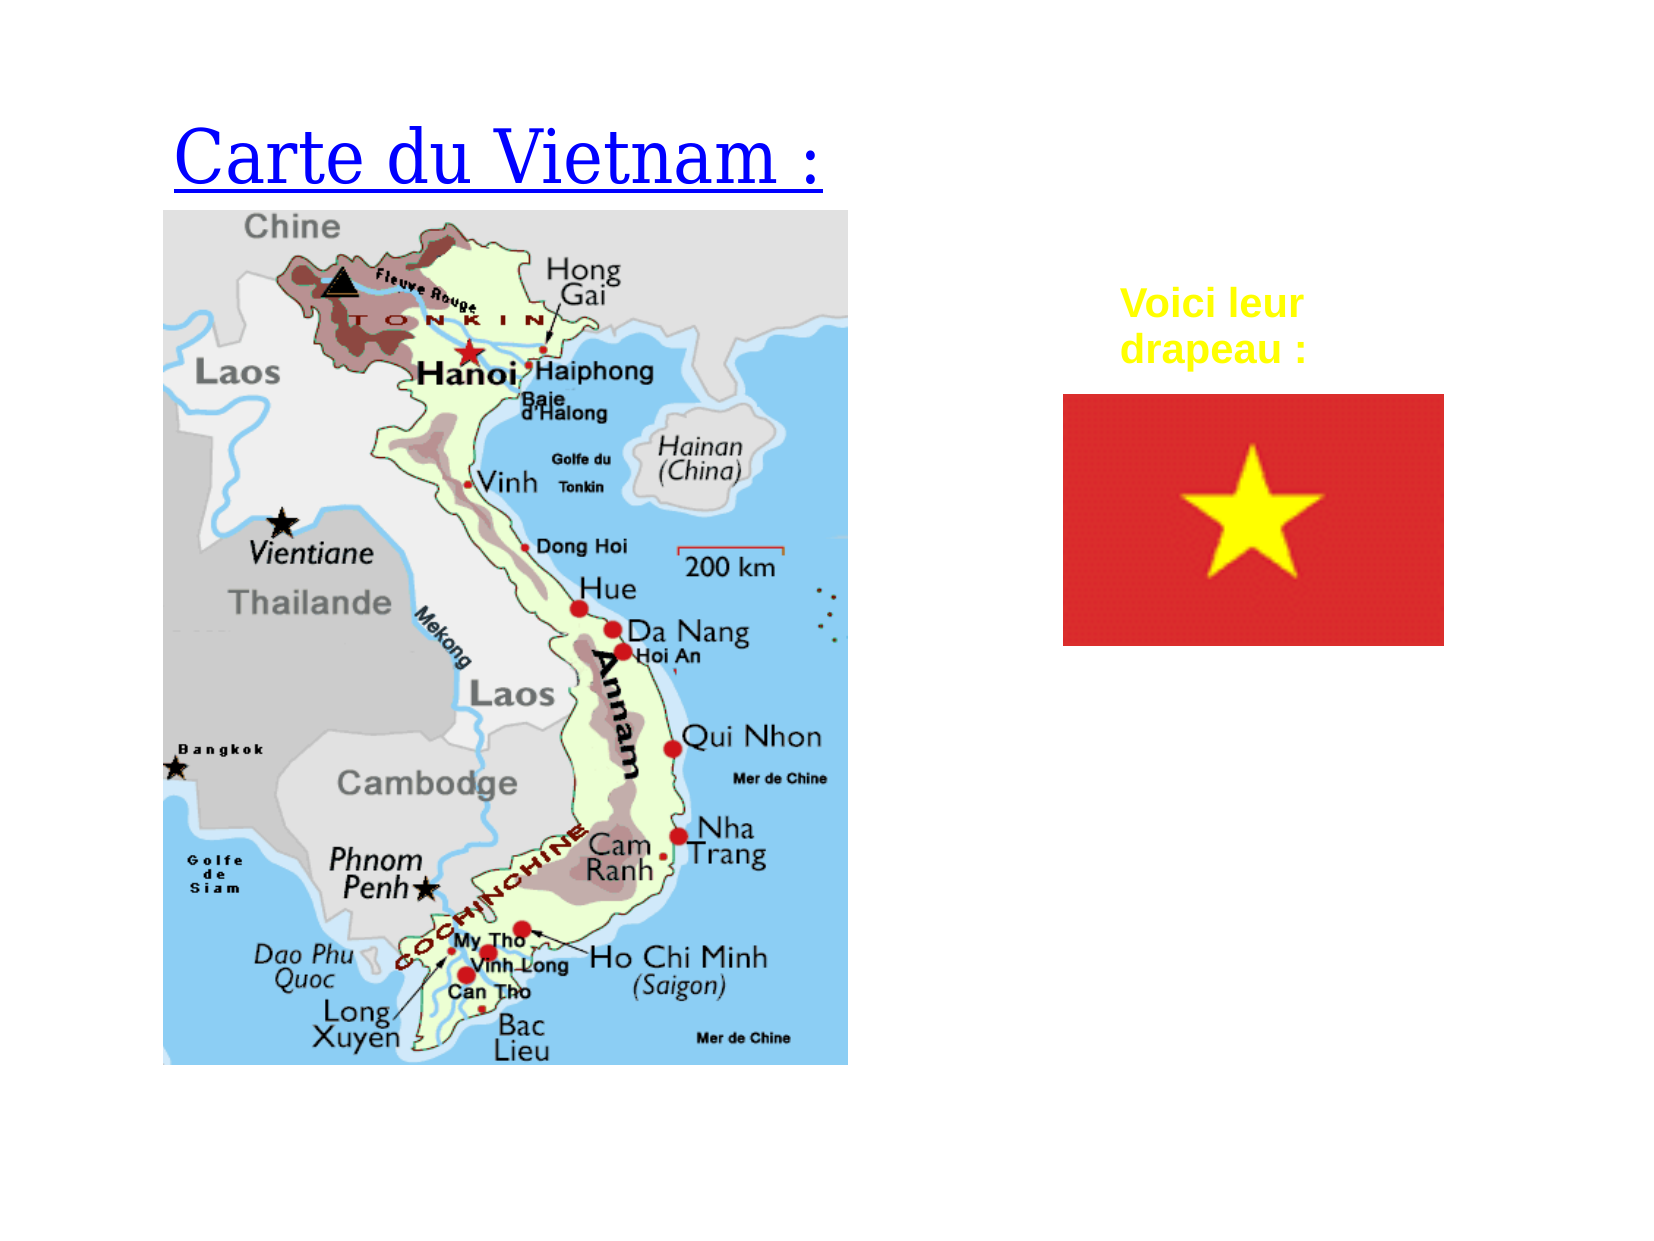

Carte du Vietnam :
Voici leur drapeau :